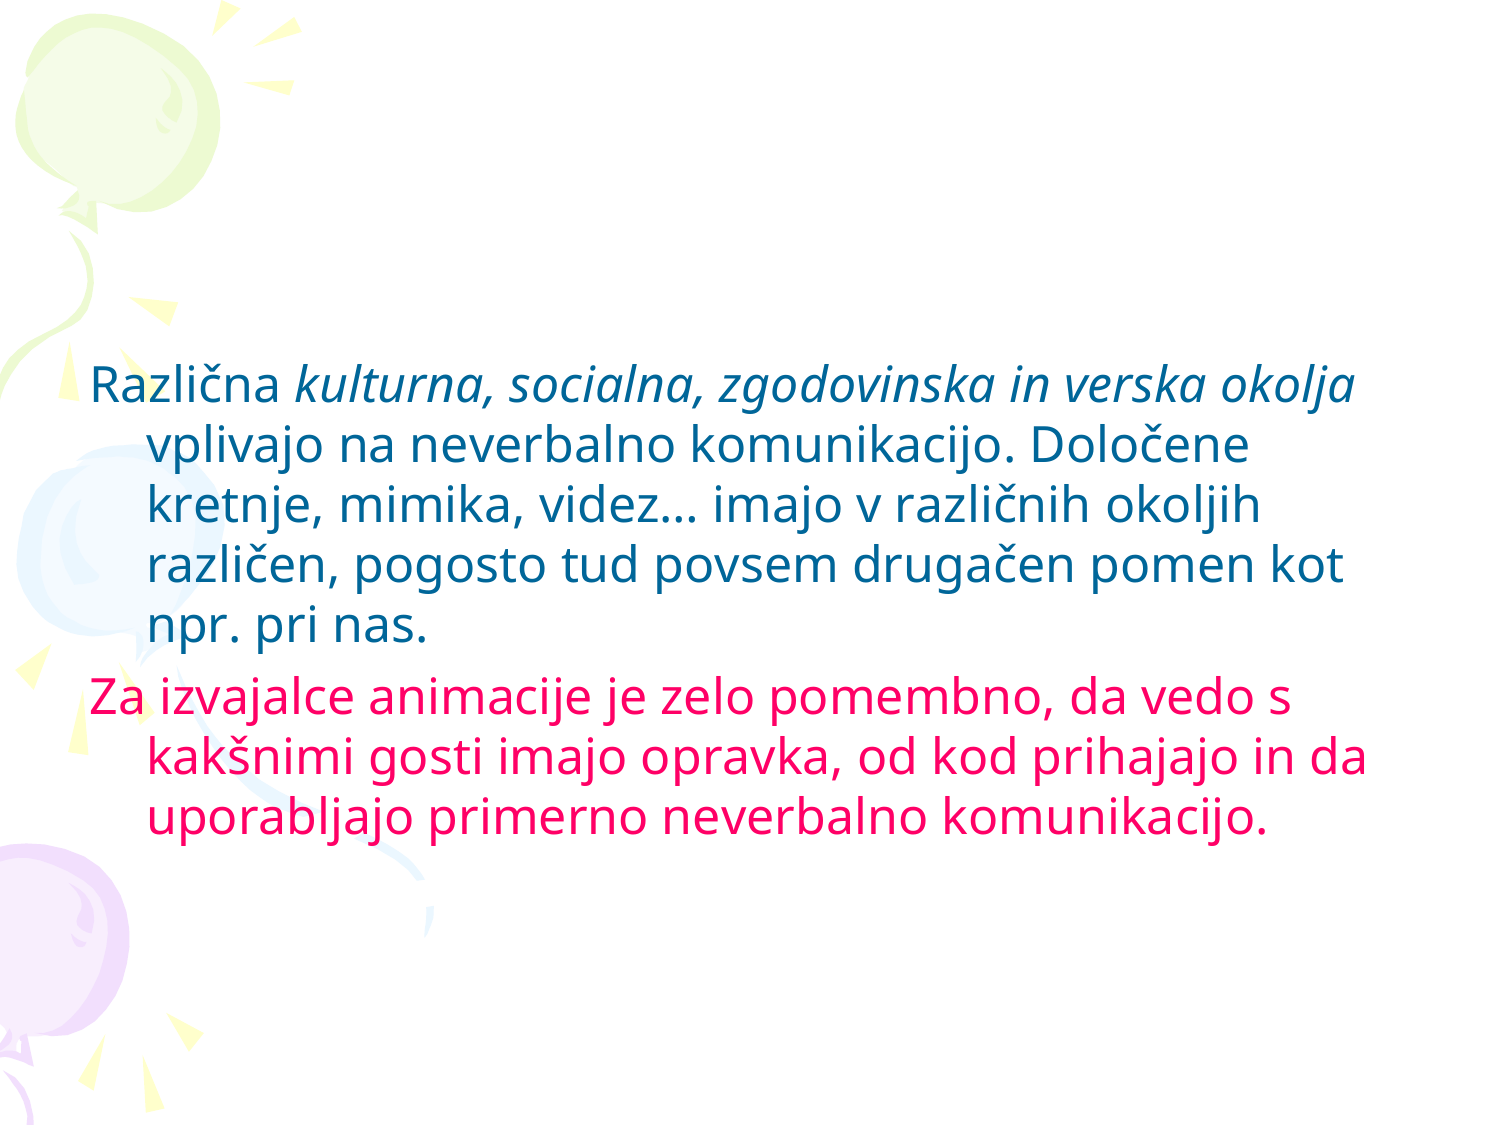

#
Različna kulturna, socialna, zgodovinska in verska okolja vplivajo na neverbalno komunikacijo. Določene kretnje, mimika, videz… imajo v različnih okoljih različen, pogosto tud povsem drugačen pomen kot npr. pri nas.
Za izvajalce animacije je zelo pomembno, da vedo s kakšnimi gosti imajo opravka, od kod prihajajo in da uporabljajo primerno neverbalno komunikacijo.